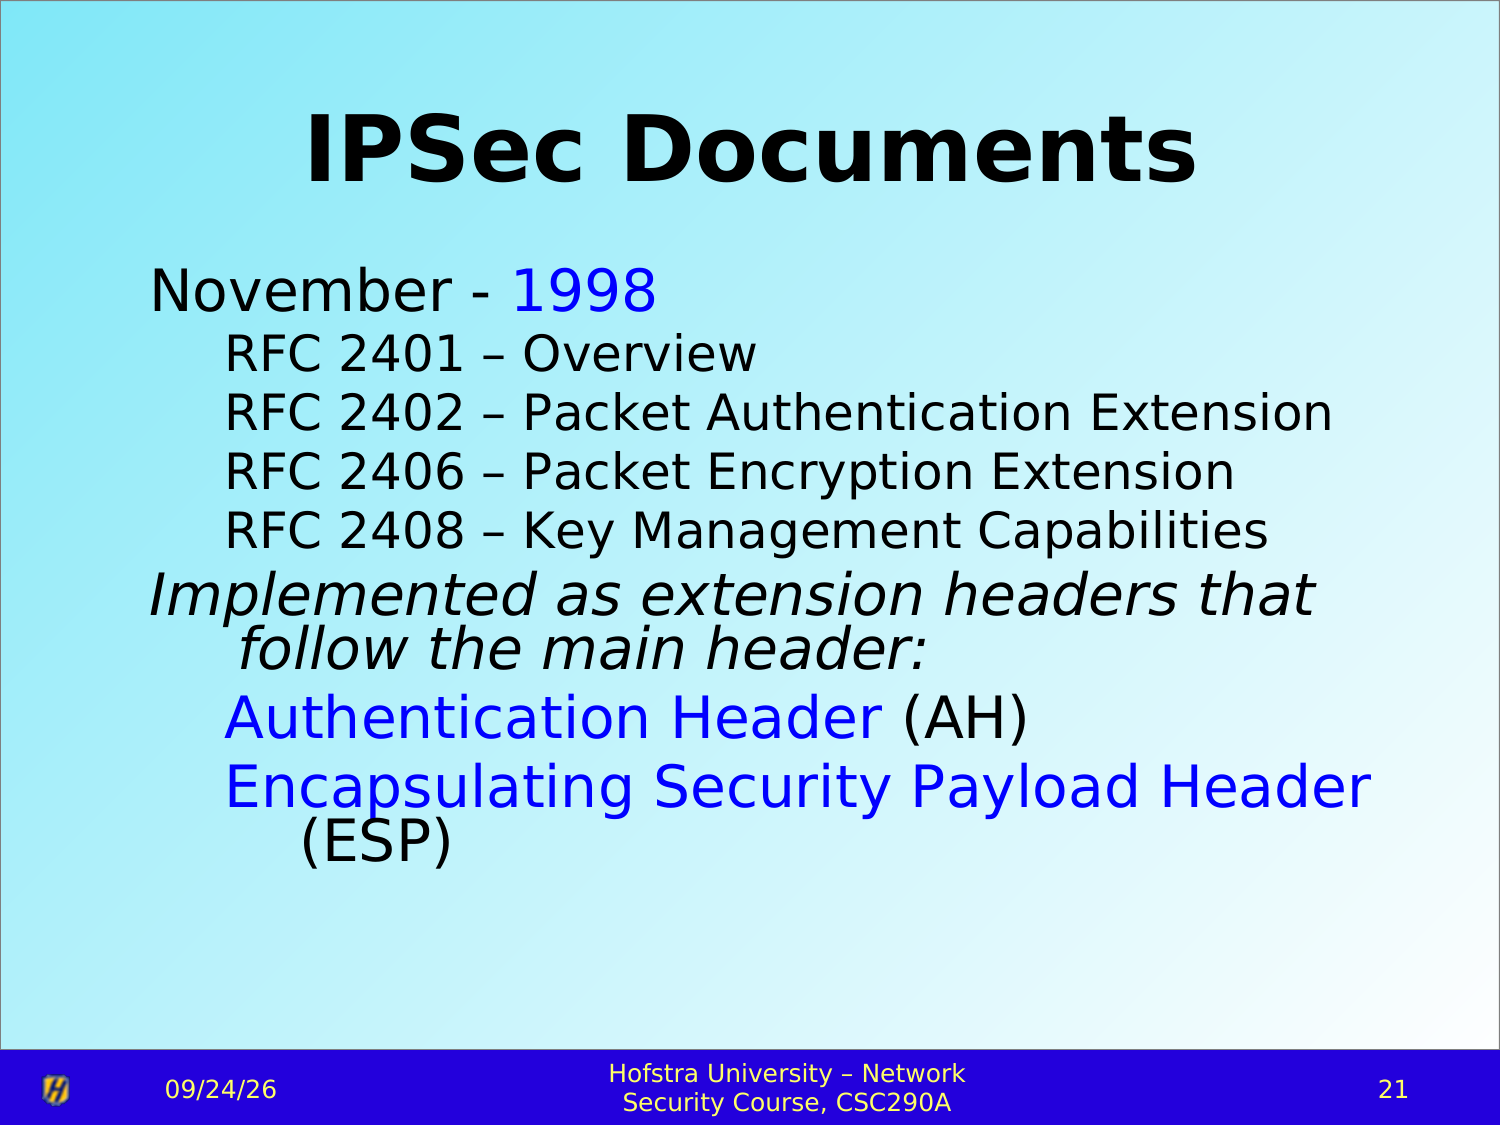

# IPSec Documents
November - 1998
RFC 2401 – Overview
RFC 2402 – Packet Authentication Extension
RFC 2406 – Packet Encryption Extension
RFC 2408 – Key Management Capabilities
Implemented as extension headers that follow the main header:
Authentication Header (AH)
Encapsulating Security Payload Header (ESP)
21